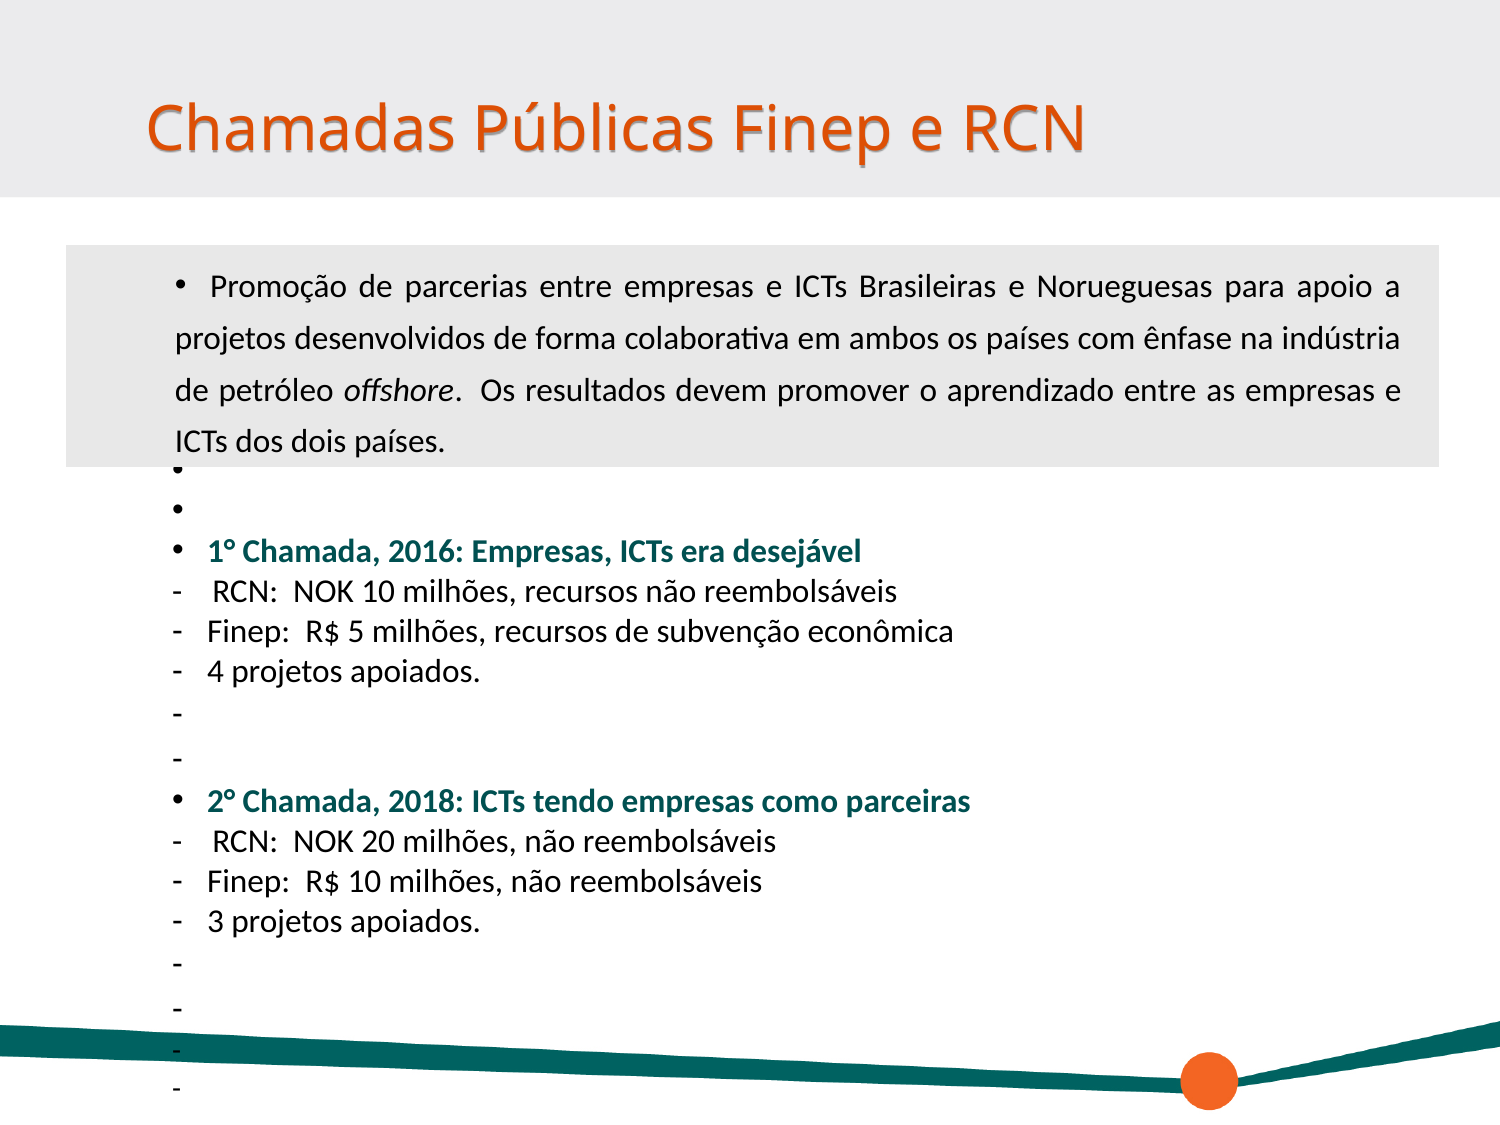

# Chamadas Públicas Finep e RCN
 Promoção de parcerias entre empresas e ICTs Brasileiras e Norueguesas para apoio a projetos desenvolvidos de forma colaborativa em ambos os países com ênfase na indústria de petróleo offshore.  Os resultados devem promover o aprendizado entre as empresas e ICTs dos dois países.
1° Chamada, 2016: Empresas, ICTs era desejável
- RCN: NOK 10 milhões, recursos não reembolsáveis
Finep: R$ 5 milhões, recursos de subvenção econômica
4 projetos apoiados.
2° Chamada, 2018: ICTs tendo empresas como parceiras
- RCN: NOK 20 milhões, não reembolsáveis
Finep: R$ 10 milhões, não reembolsáveis
3 projetos apoiados.